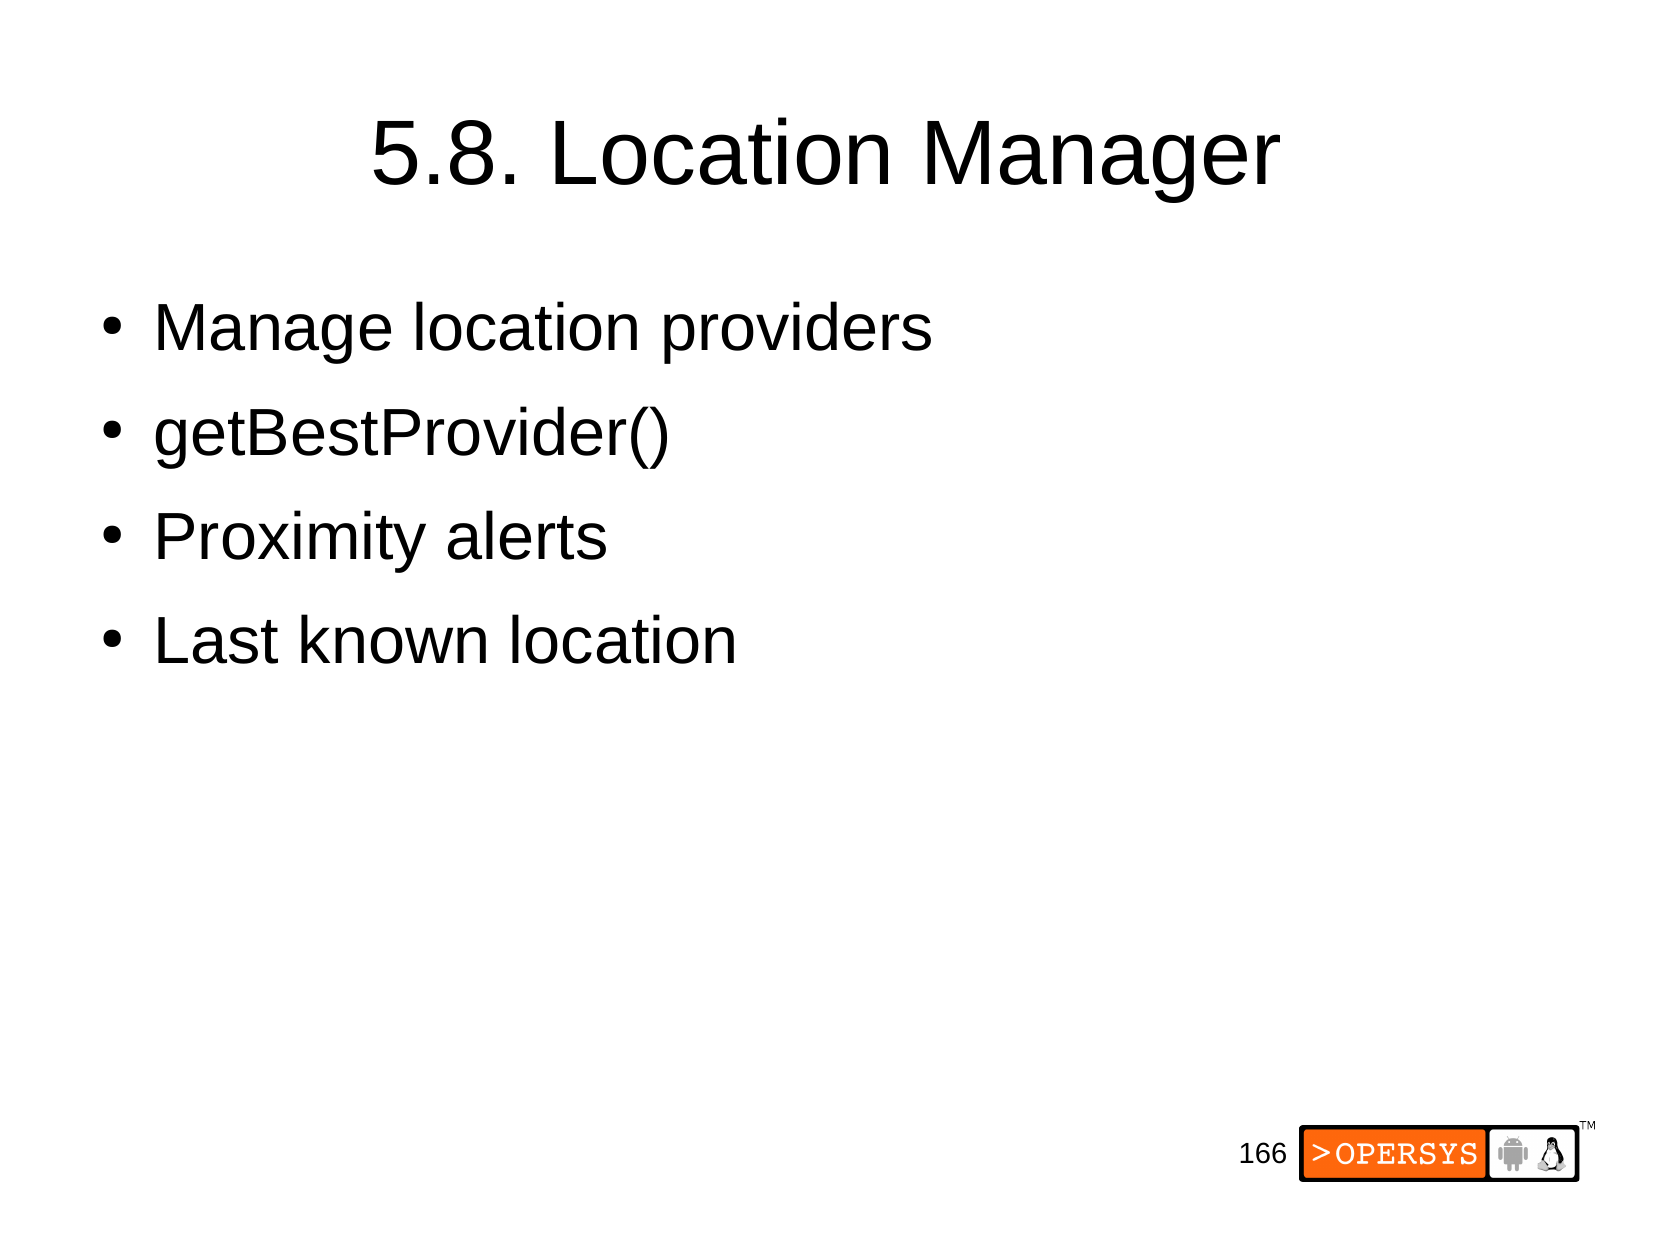

# 5.8. Location Manager
Manage location providers
getBestProvider()
Proximity alerts
Last known location